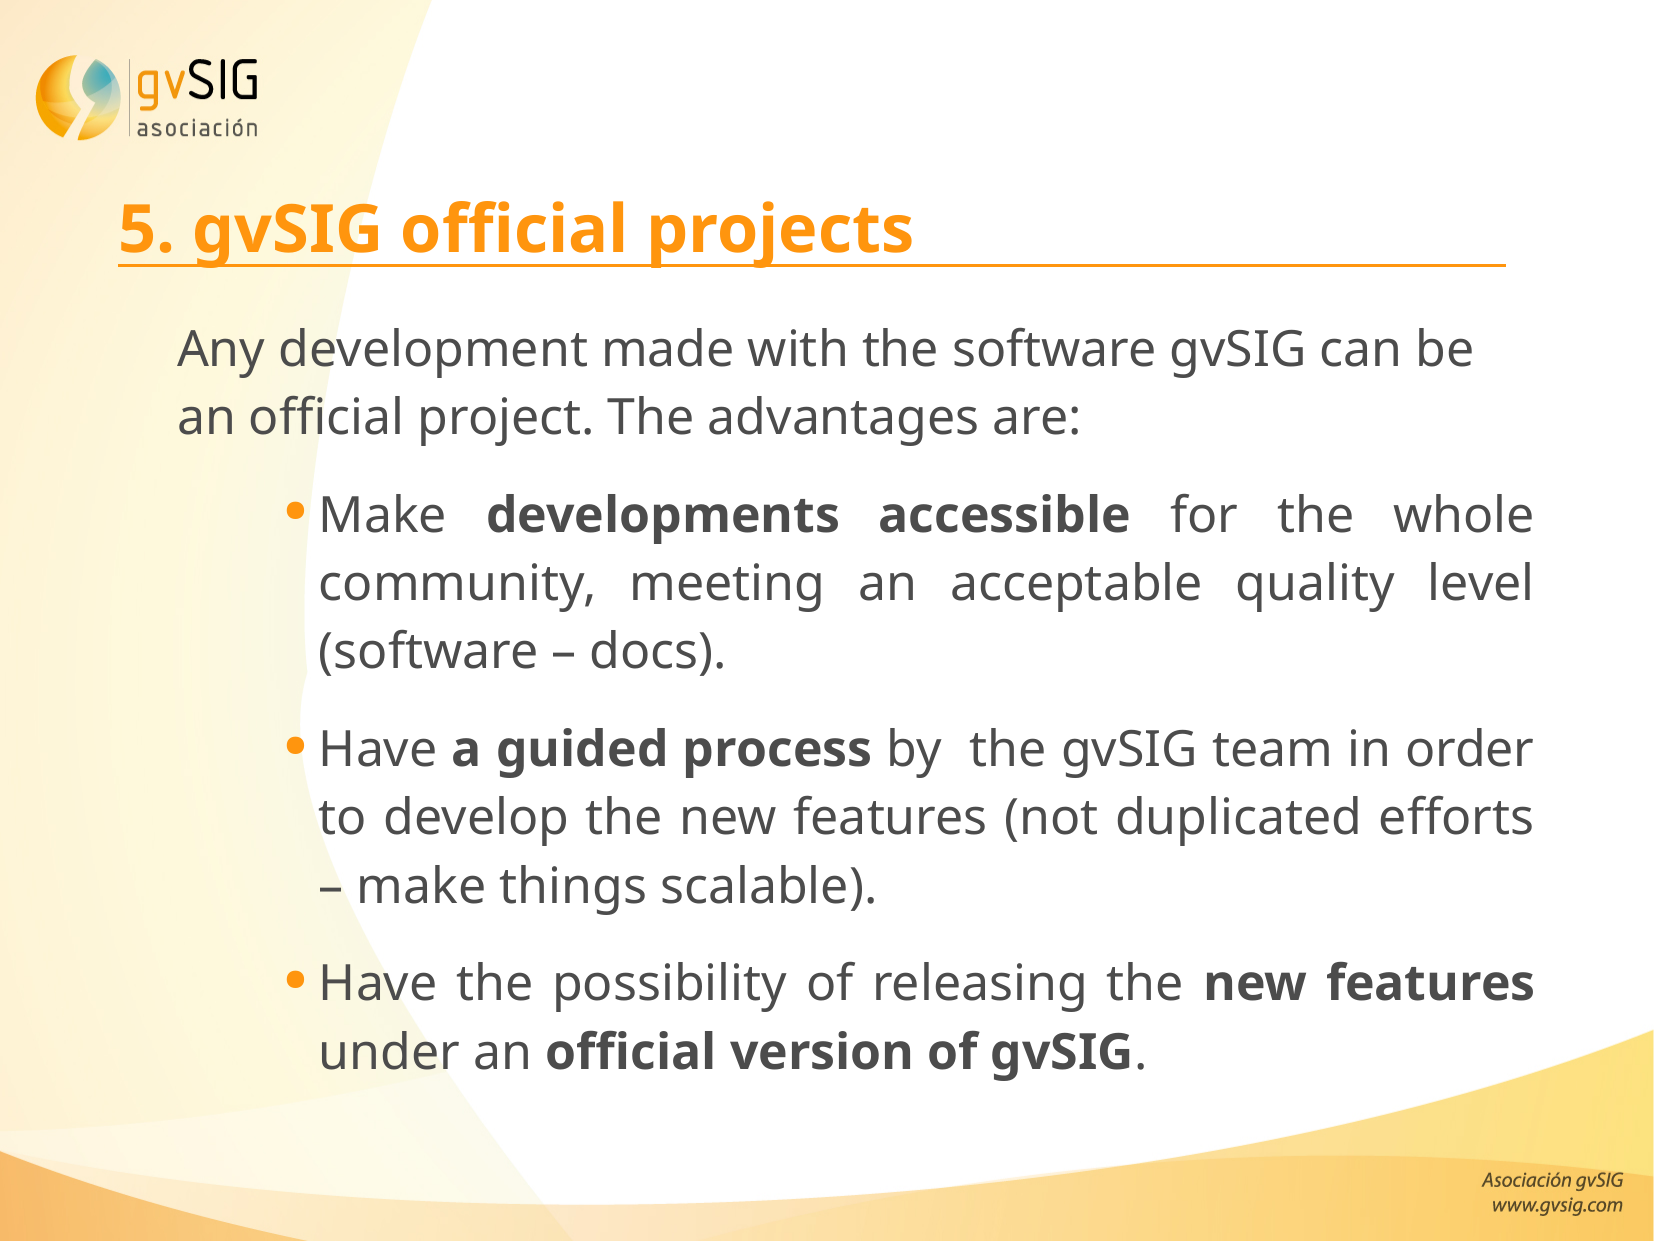

# 5. gvSIG official projects
Any development made with the software gvSIG can be an official project. The advantages are:
Make developments accessible for the whole community, meeting an acceptable quality level (software – docs).
Have a guided process by the gvSIG team in order to develop the new features (not duplicated efforts – make things scalable).
Have the possibility of releasing the new features under an official version of gvSIG.